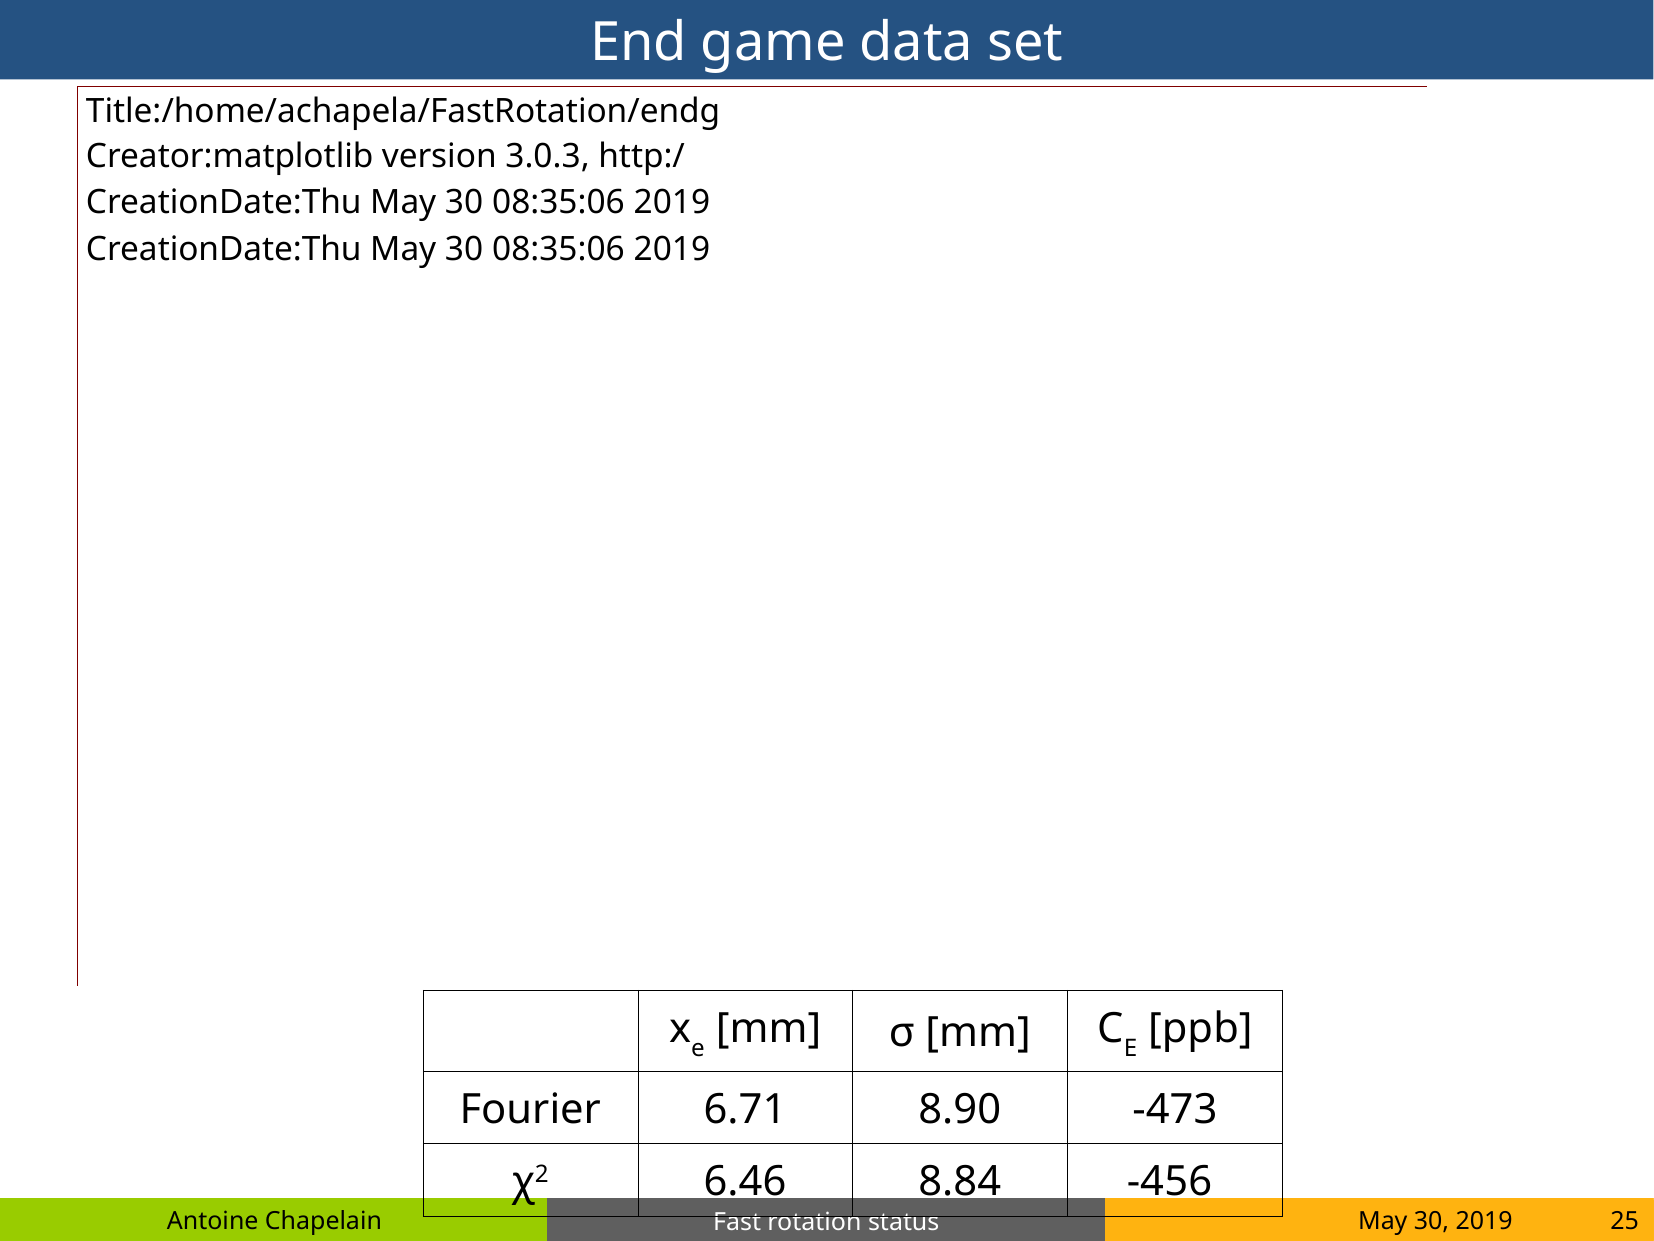

# End game data set
| | xe [mm] | σ [mm] | CE [ppb] |
| --- | --- | --- | --- |
| Fourier | 6.71 | 8.90 | -473 |
| χ2 | 6.46 | 8.84 | -456 |